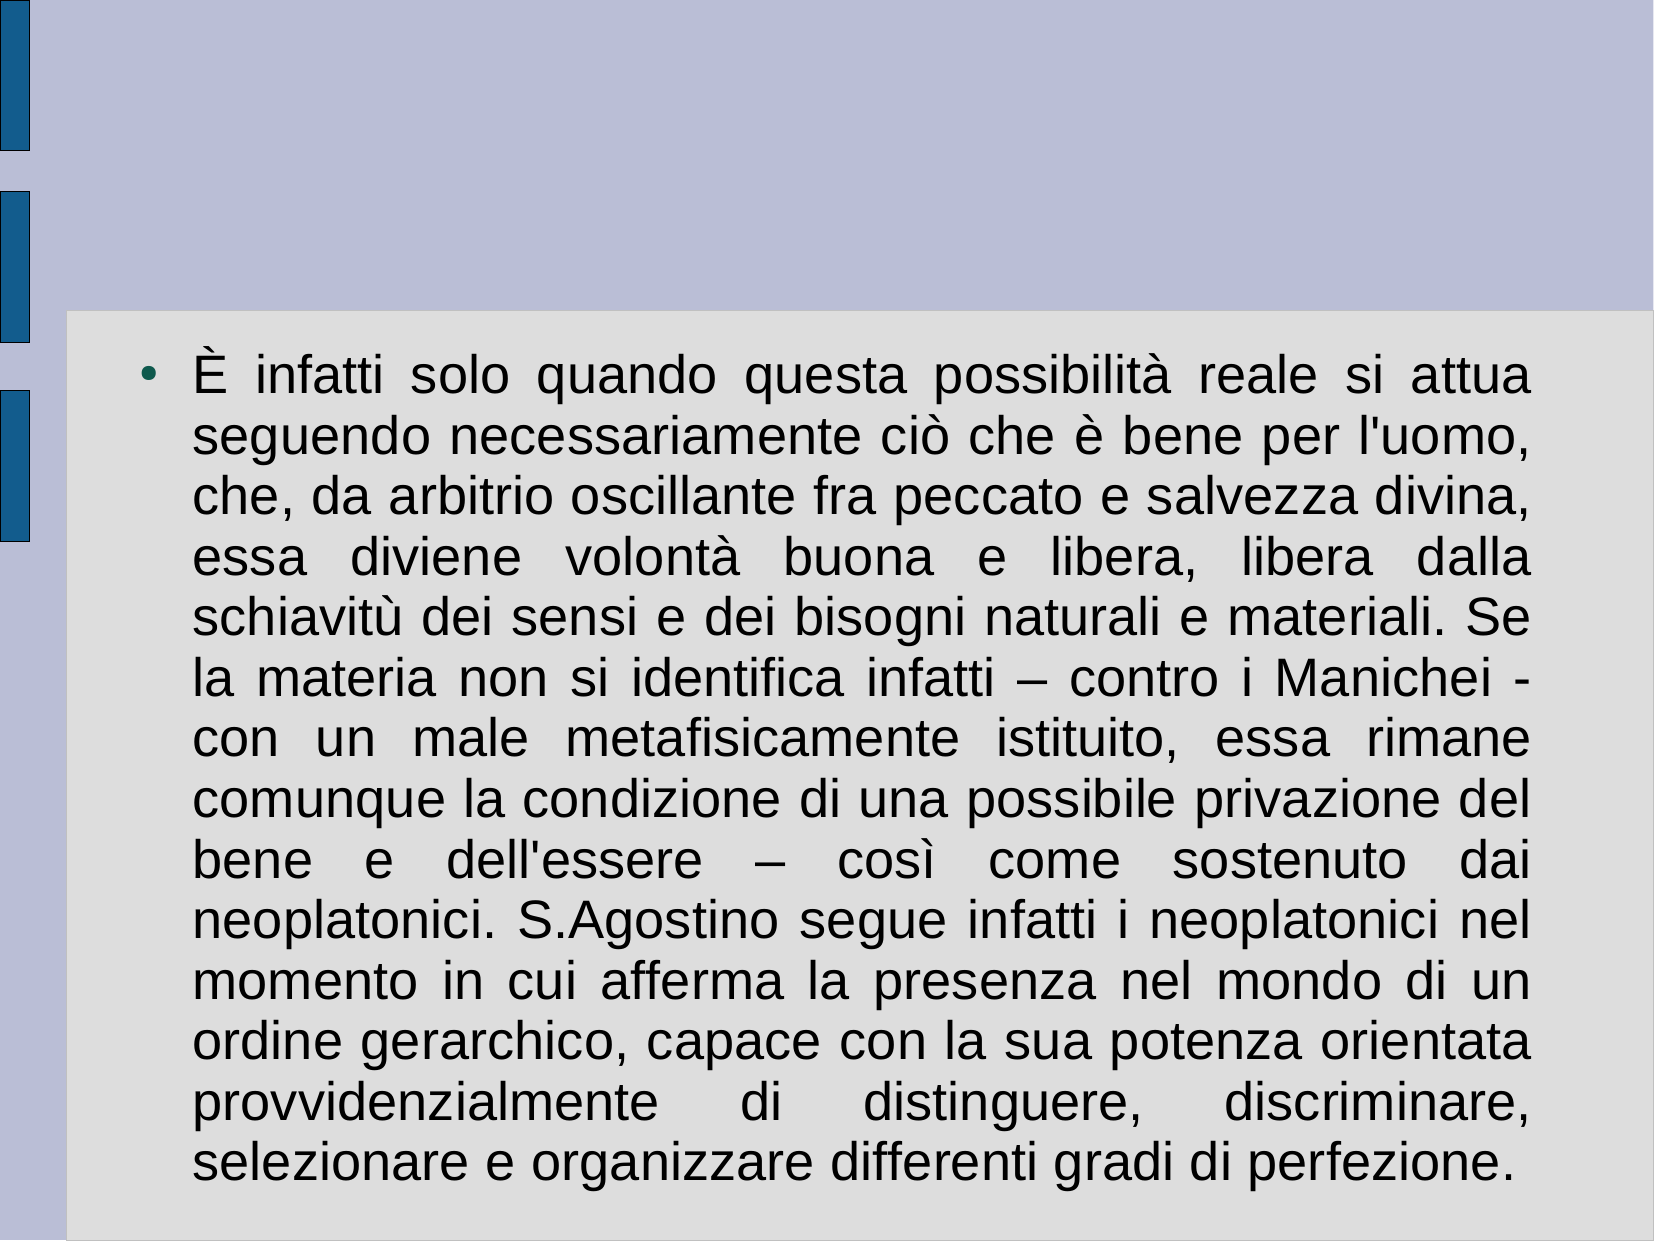

#
È infatti solo quando questa possibilità reale si attua seguendo necessariamente ciò che è bene per l'uomo, che, da arbitrio oscillante fra peccato e salvezza divina, essa diviene volontà buona e libera, libera dalla schiavitù dei sensi e dei bisogni naturali e materiali. Se la materia non si identifica infatti – contro i Manichei - con un male metafisicamente istituito, essa rimane comunque la condizione di una possibile privazione del bene e dell'essere – così come sostenuto dai neoplatonici. S.Agostino segue infatti i neoplatonici nel momento in cui afferma la presenza nel mondo di un ordine gerarchico, capace con la sua potenza orientata provvidenzialmente di distinguere, discriminare, selezionare e organizzare differenti gradi di perfezione.